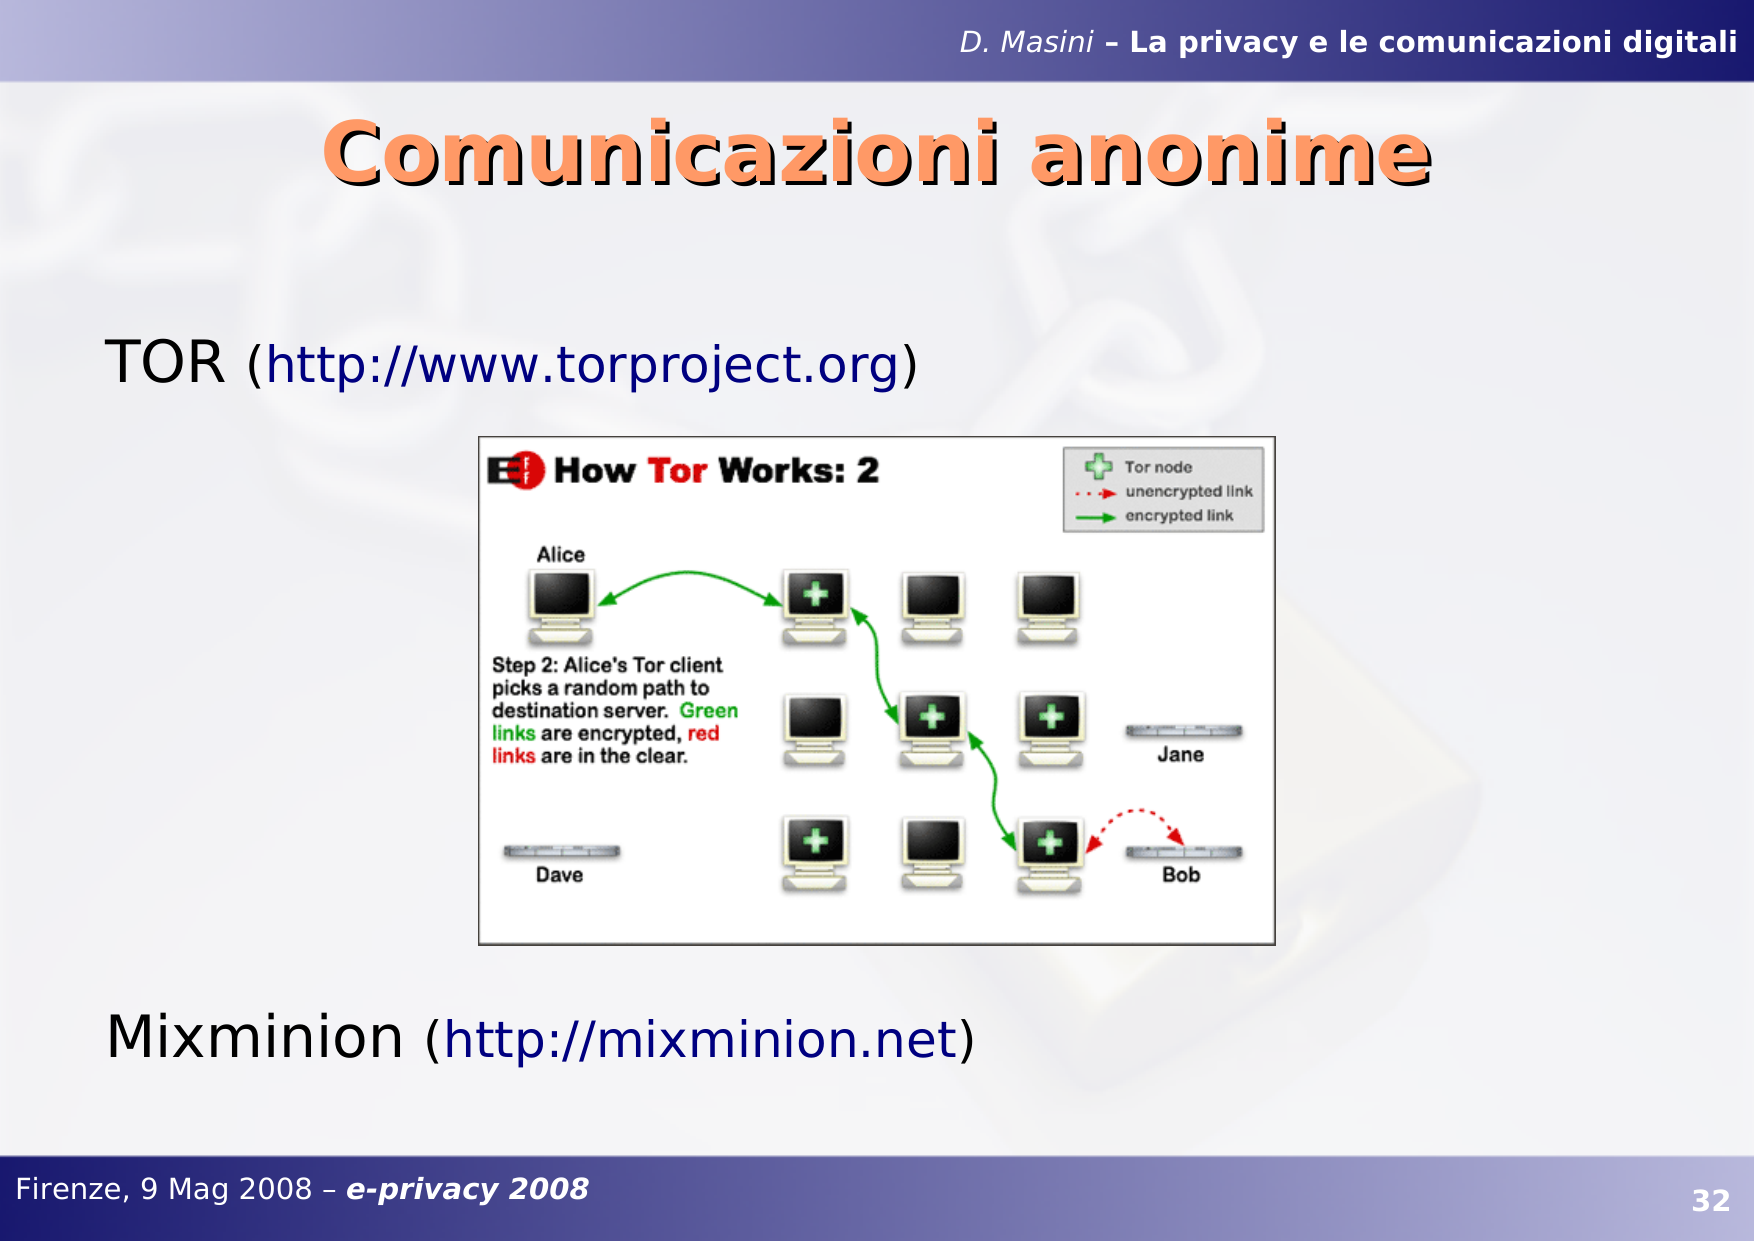

# Comunicazioni anonime
TOR (http://www.torproject.org)
Mixminion (http://mixminion.net)